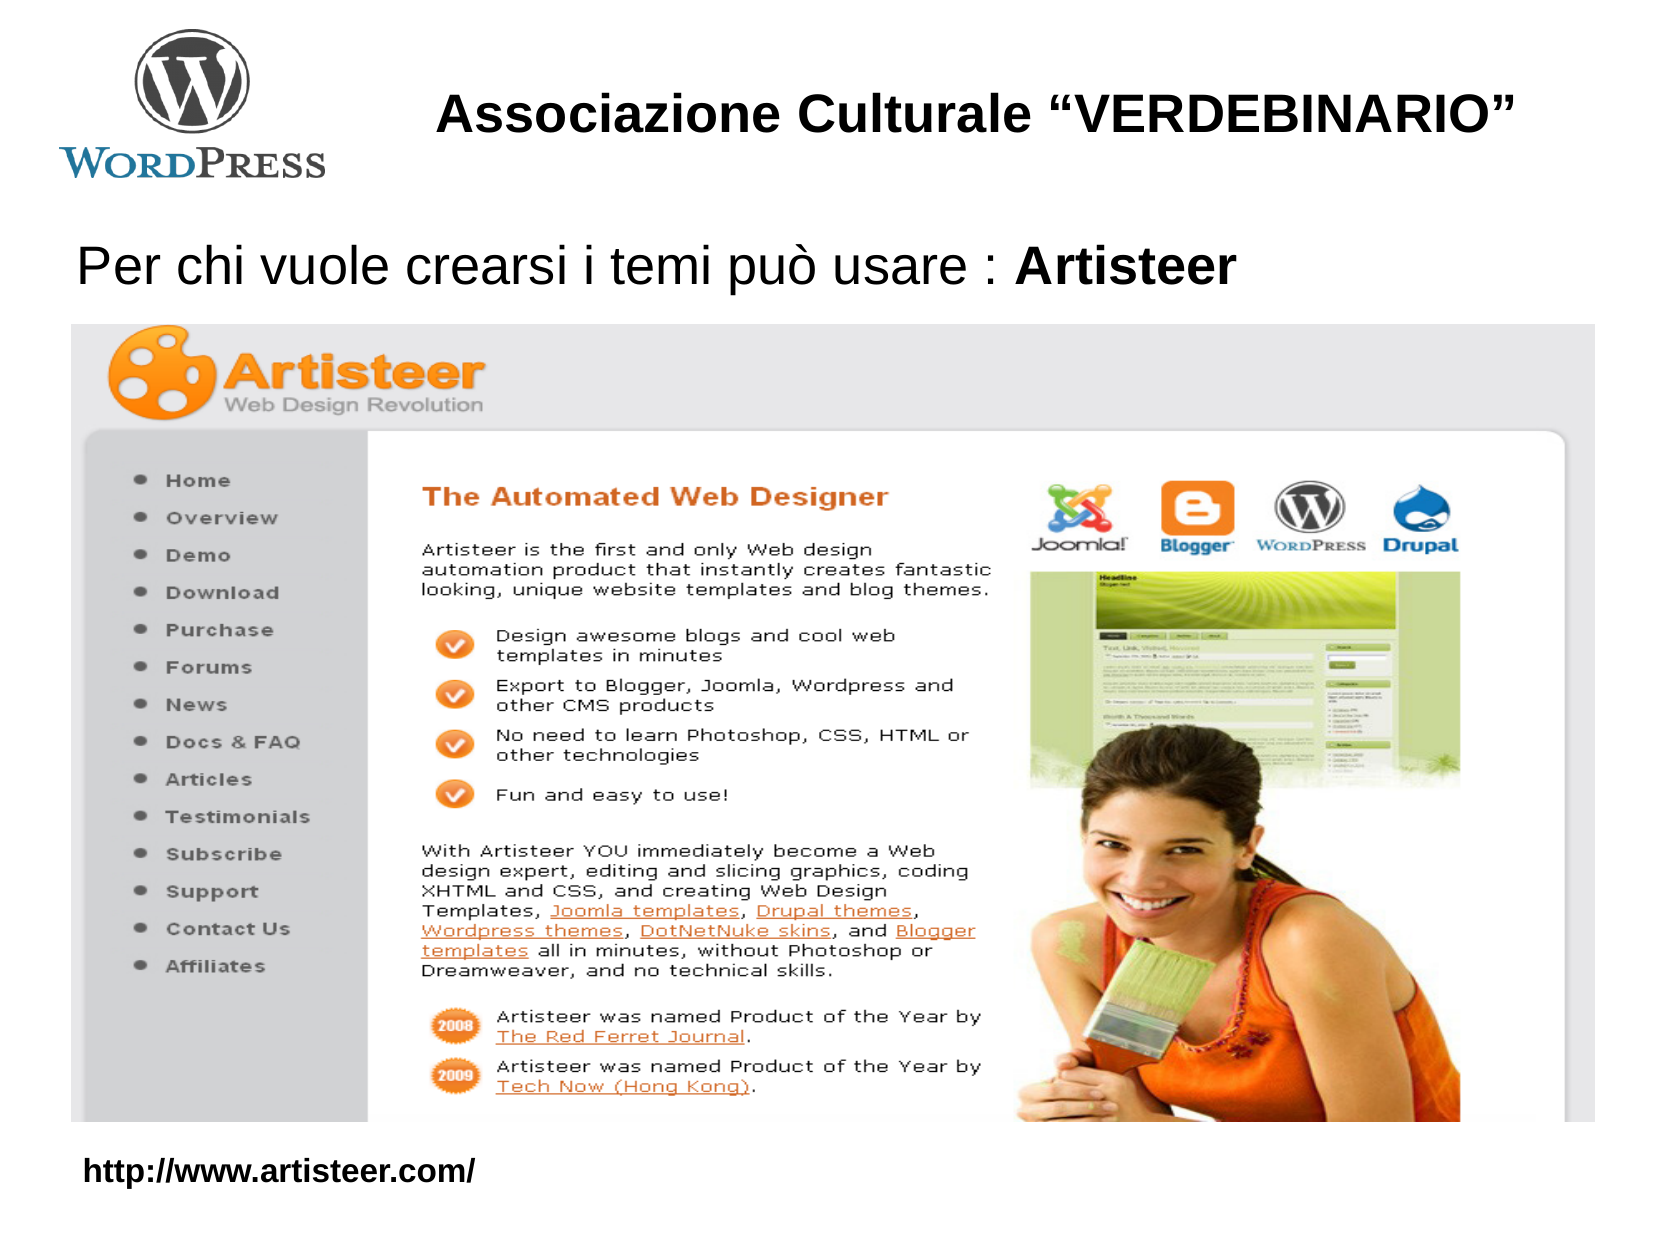

# Associazione Culturale “VERDEBINARIO”
Per chi vuole crearsi i temi può usare : Artisteer
http://www.artisteer.com/